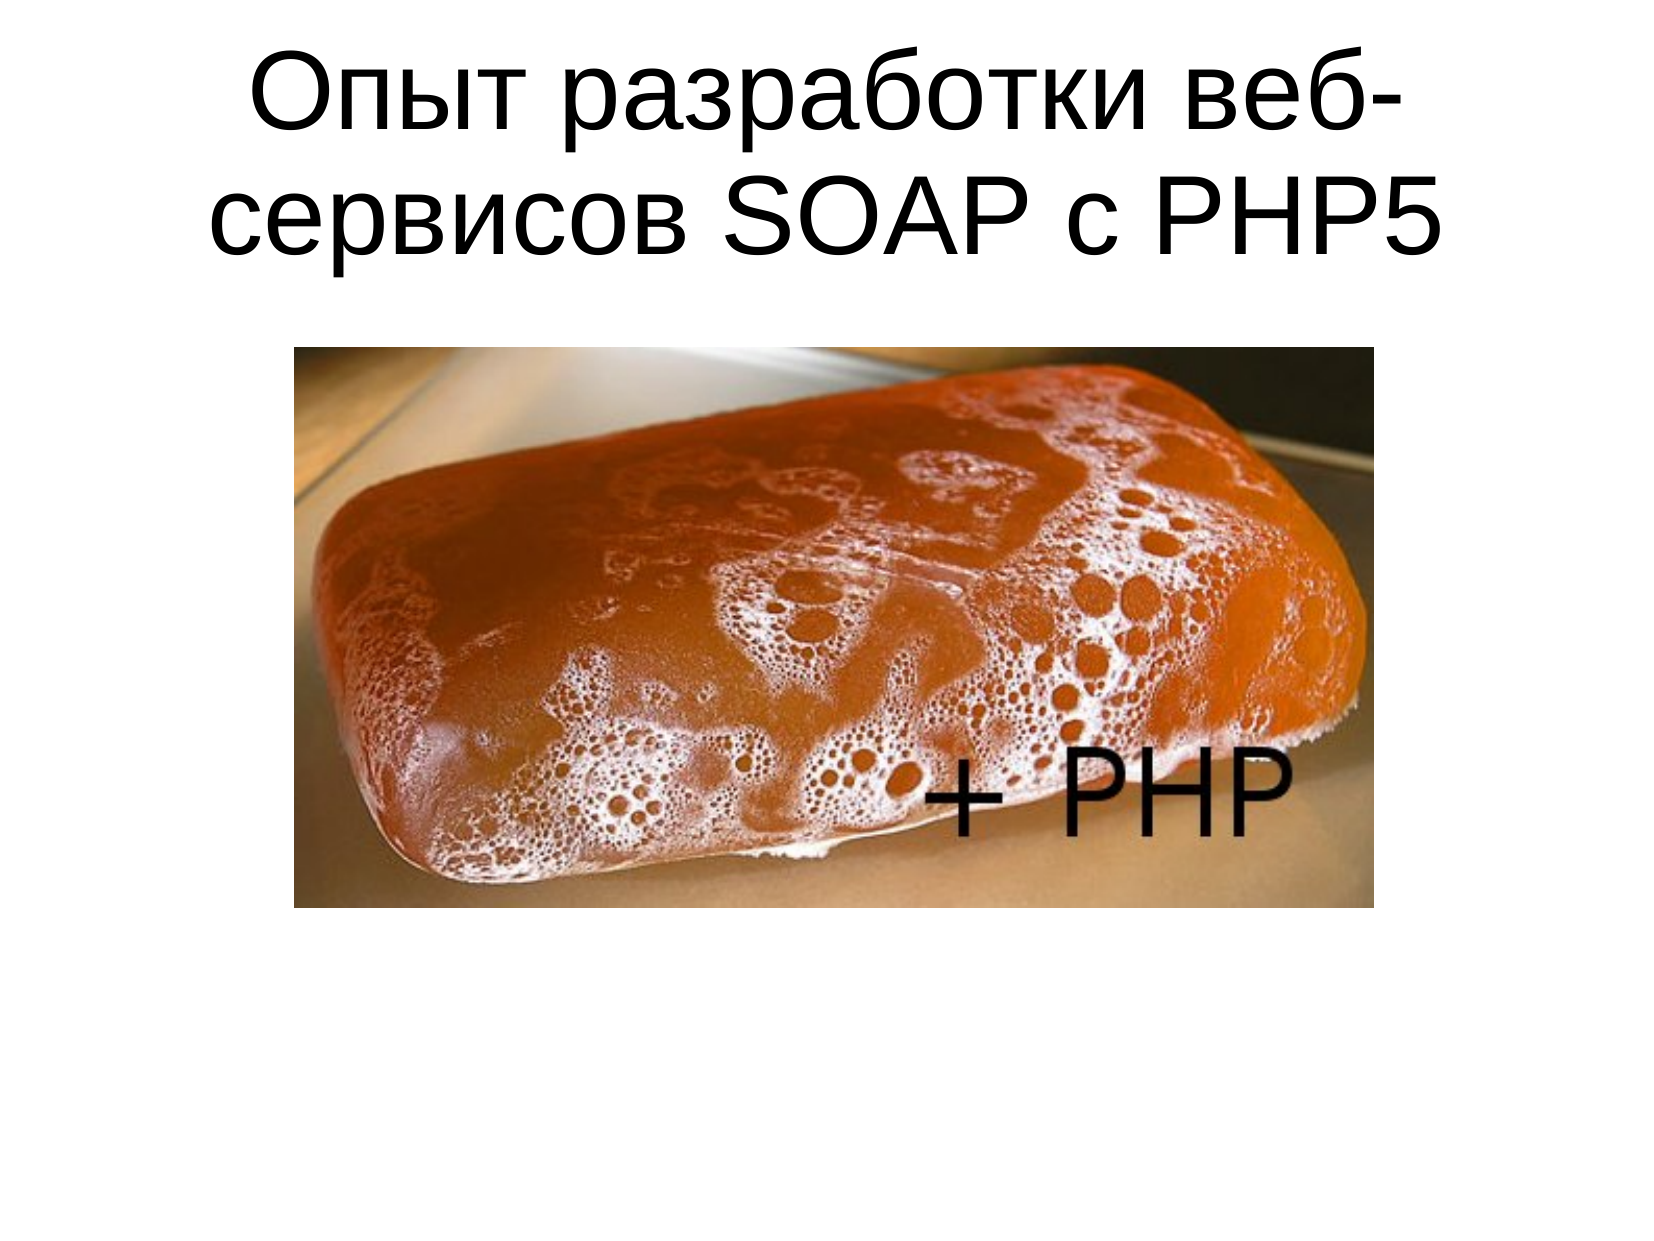

# Опыт разработки веб-сервисов SOAP с PHP5